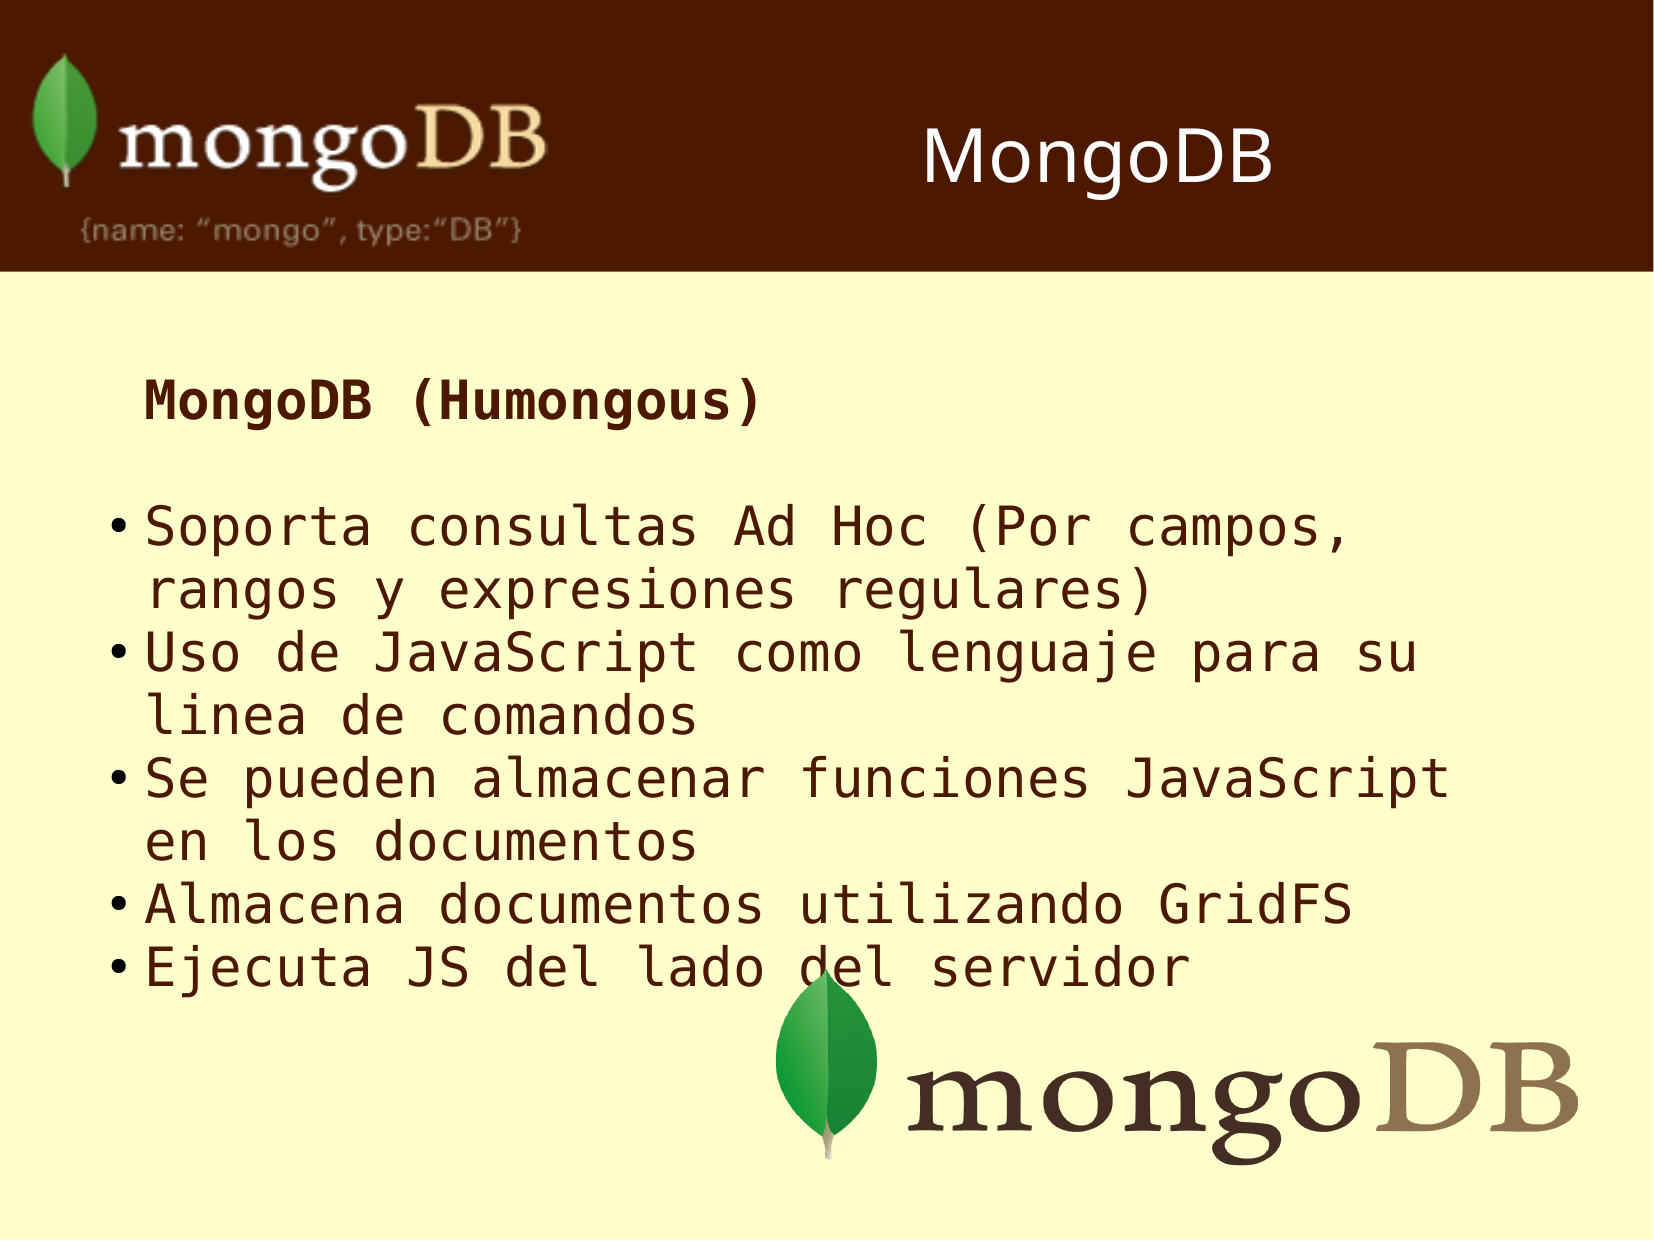

# MongoDB
MongoDB (Humongous)
Soporta consultas Ad Hoc (Por campos, rangos y expresiones regulares)
Uso de JavaScript como lenguaje para su linea de comandos
Se pueden almacenar funciones JavaScript en los documentos
Almacena documentos utilizando GridFS
Ejecuta JS del lado del servidor